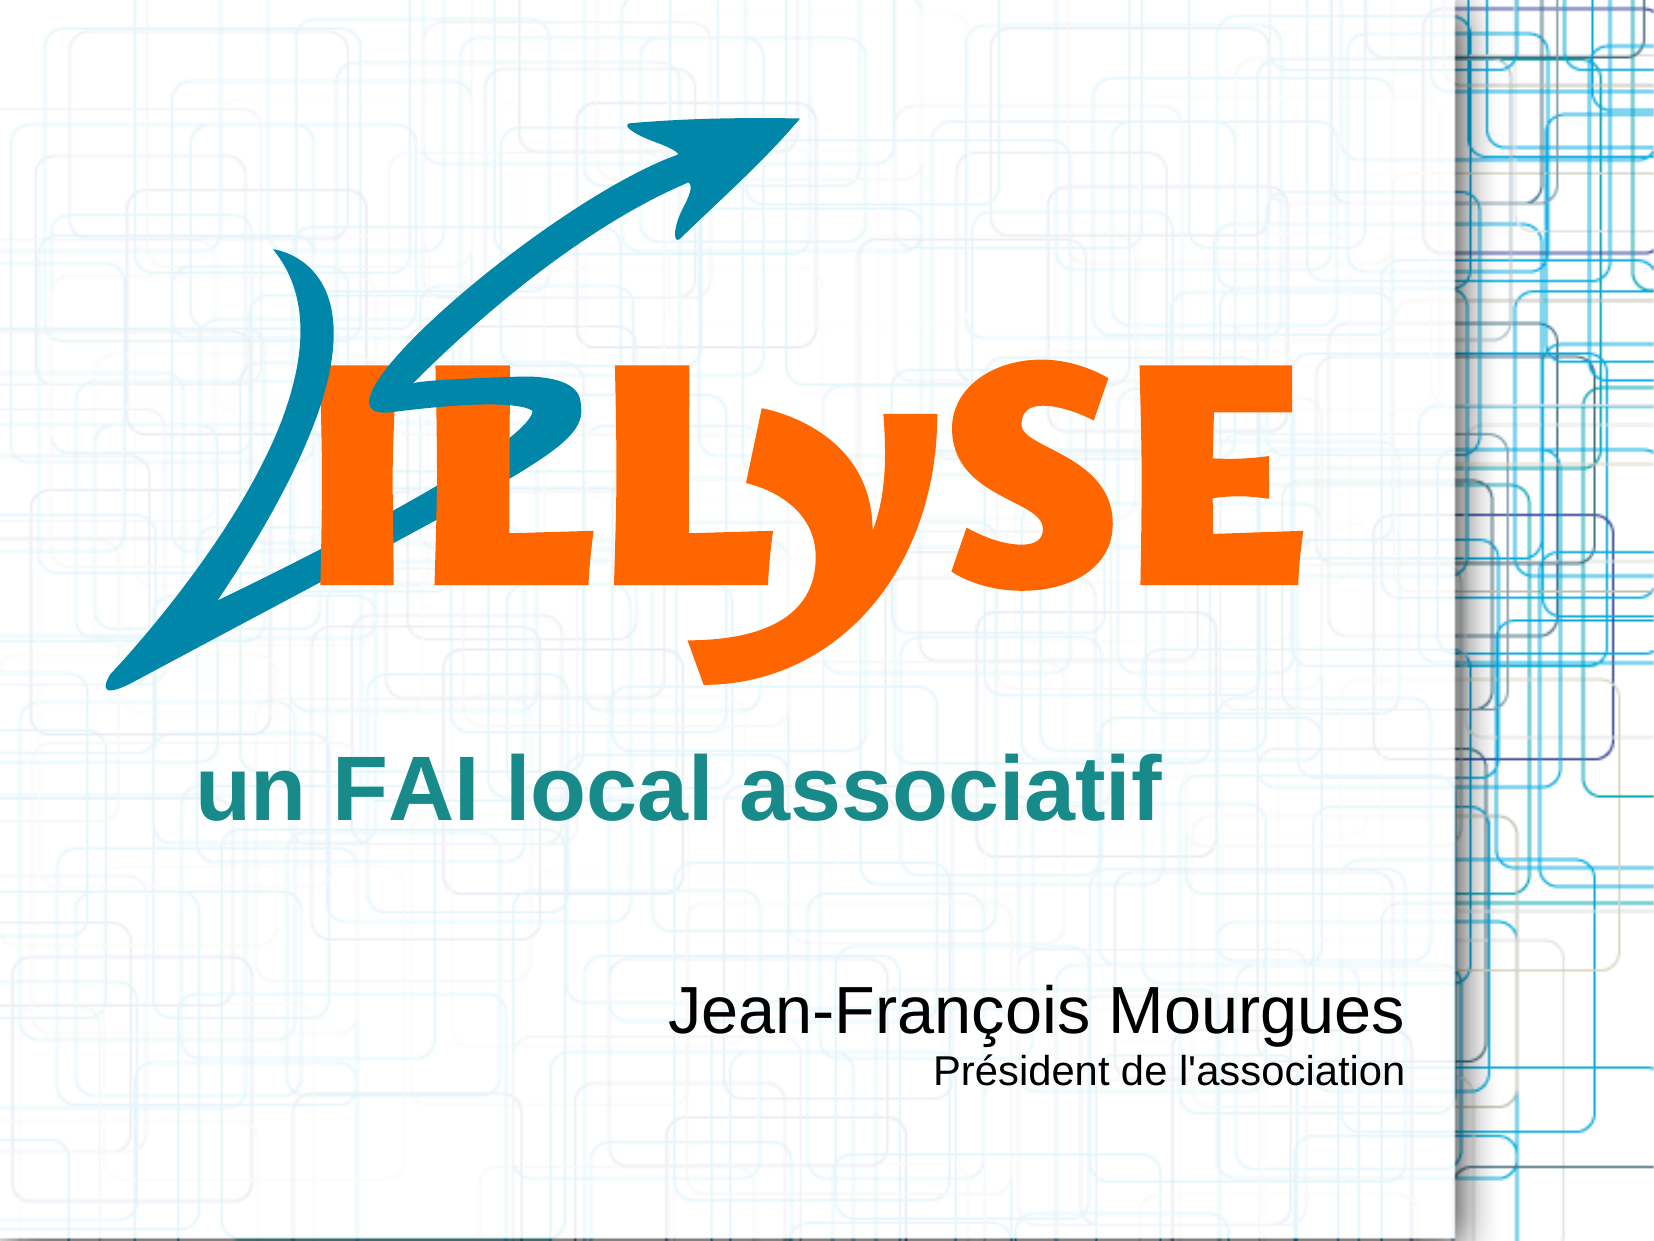

Jean-François Mourgues
Président de l'association
# un FAI local associatif